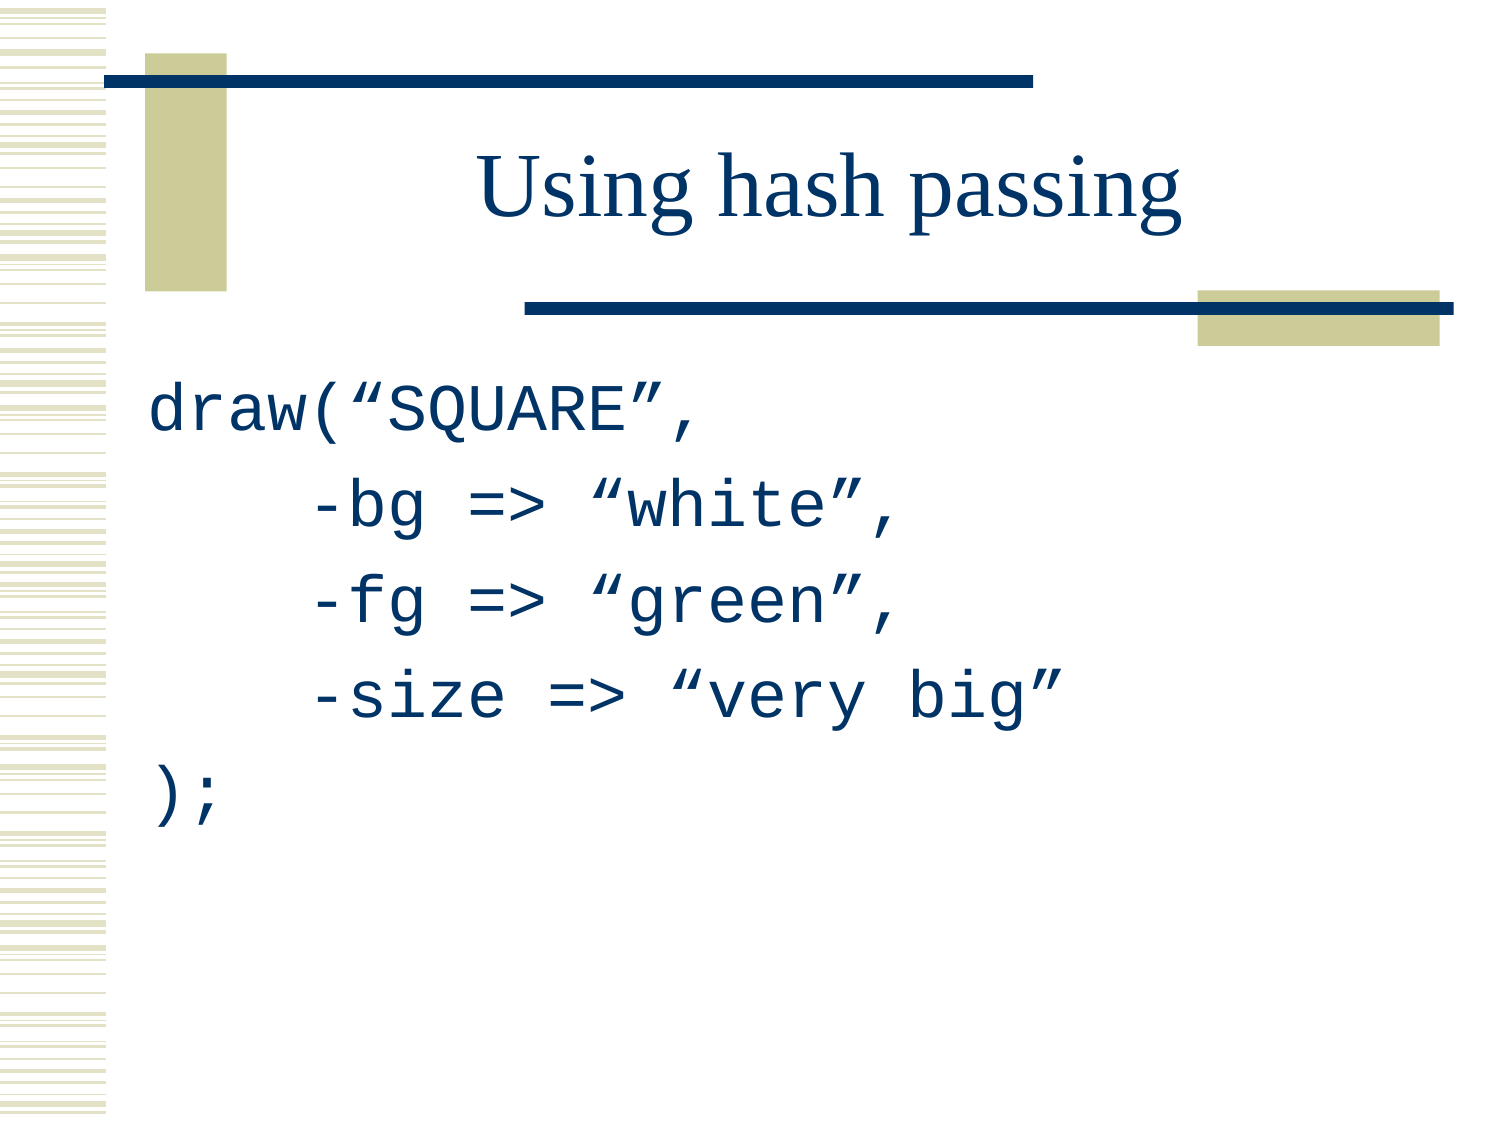

# Using hash passing
draw(“SQUARE”,
 -bg => “white”,
 -fg => “green”,
 -size => “very big”
);